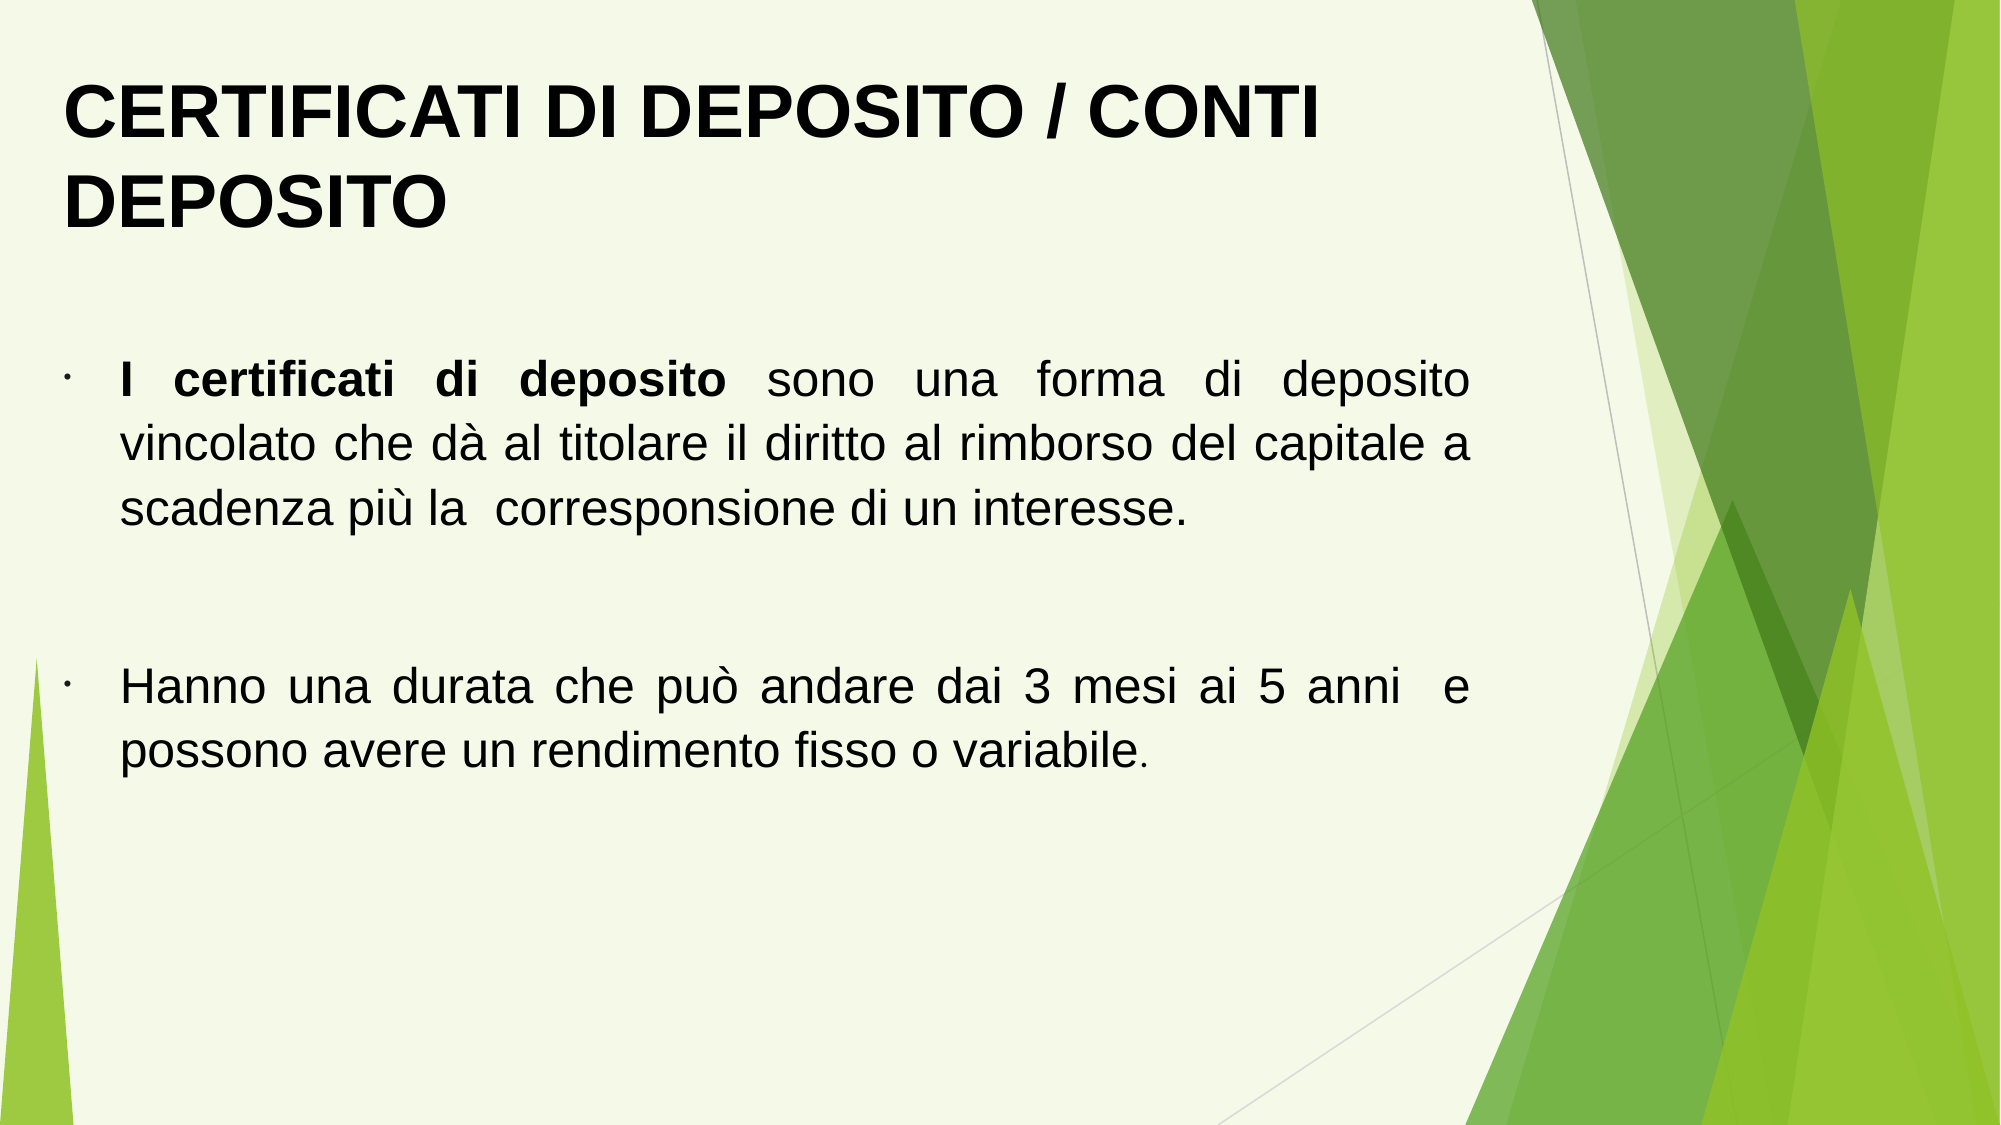

CERTIFICATI DI DEPOSITO / CONTI DEPOSITO
I certificati di deposito sono una forma di deposito vincolato che dà al titolare il diritto al rimborso del capitale a scadenza più la corresponsione di un interesse.
Hanno una durata che può andare dai 3 mesi ai 5 anni e possono avere un rendimento fisso o variabile.